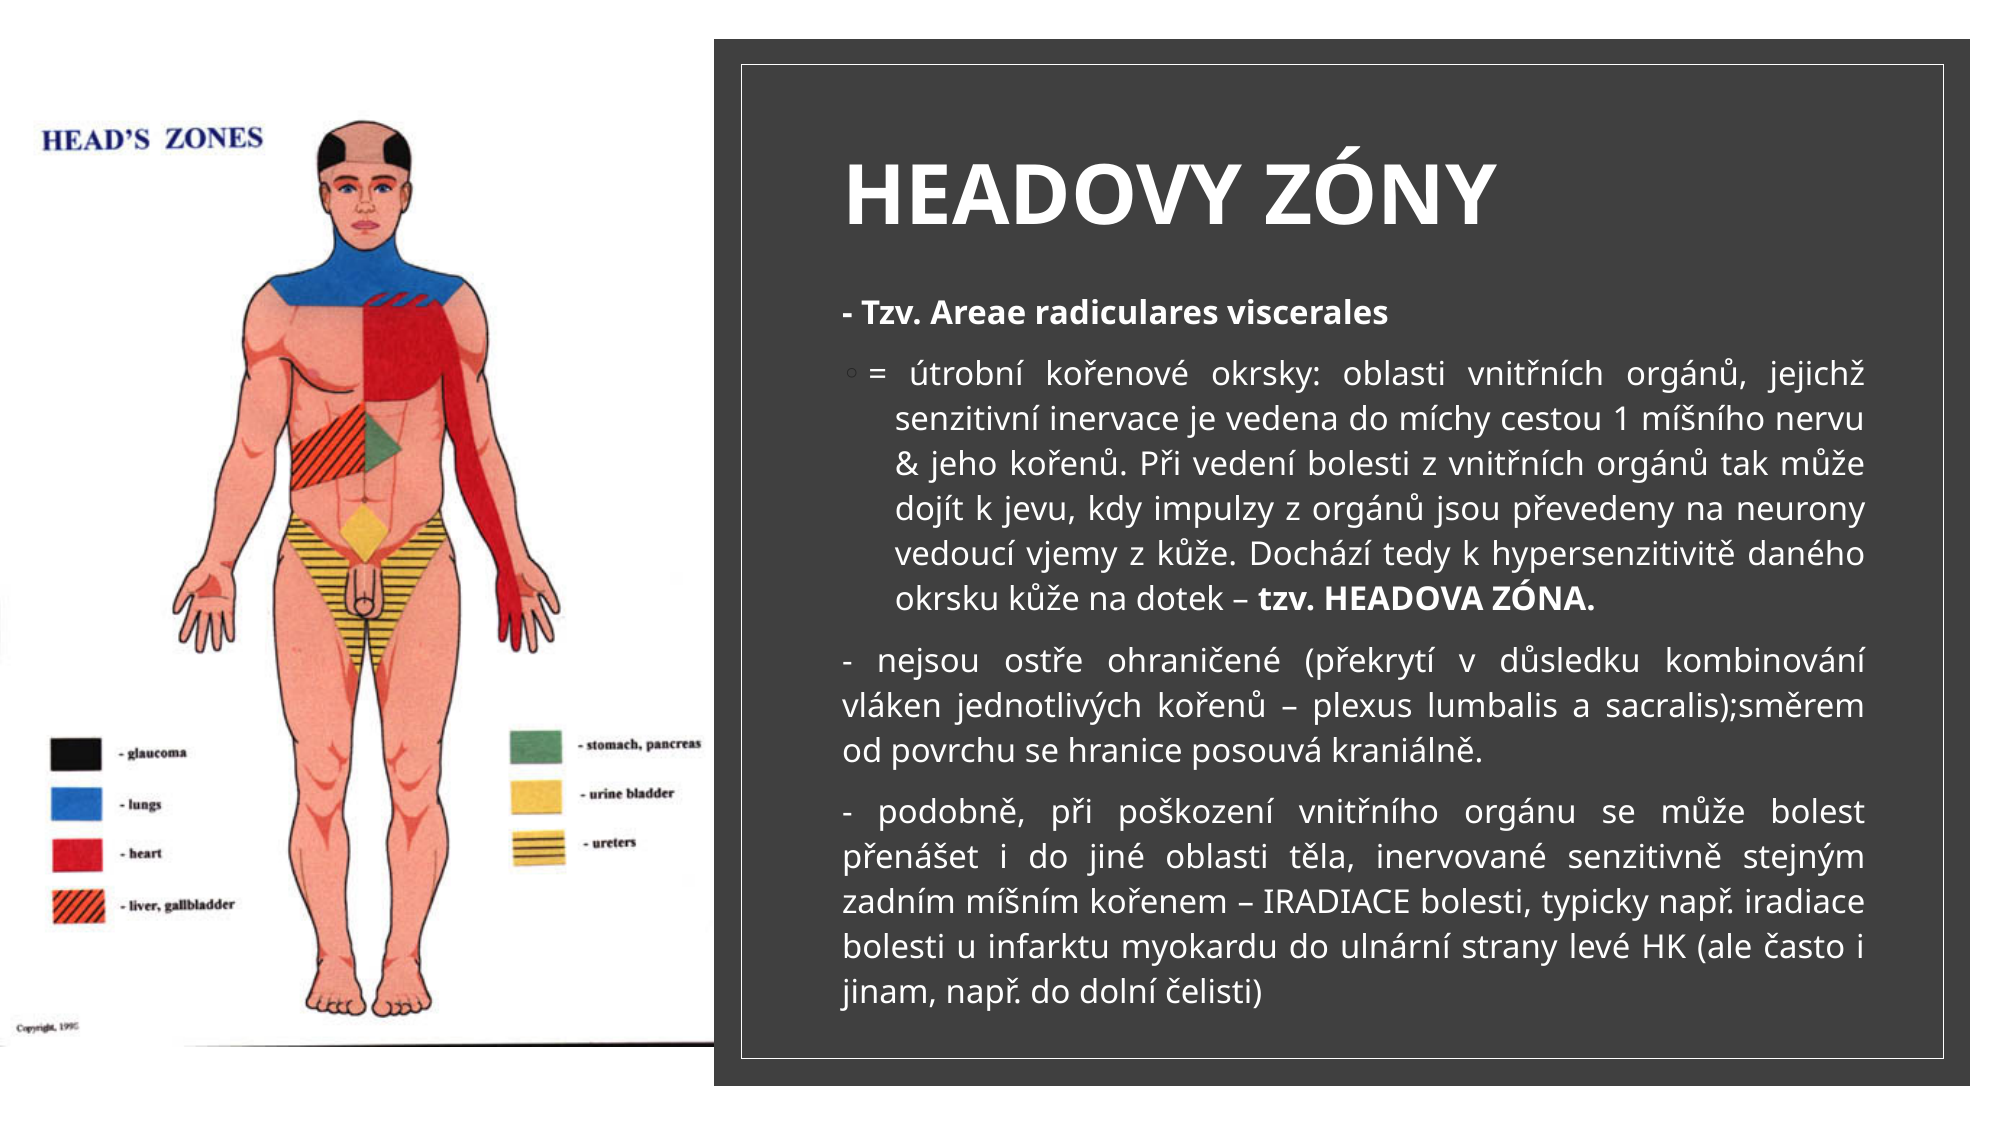

# HEADOVY ZÓNY
- Tzv. Areae radiculares viscerales
= útrobní kořenové okrsky: oblasti vnitřních orgánů, jejichž senzitivní inervace je vedena do míchy cestou 1 míšního nervu & jeho kořenů. Při vedení bolesti z vnitřních orgánů tak může dojít k jevu, kdy impulzy z orgánů jsou převedeny na neurony vedoucí vjemy z kůže. Dochází tedy k hypersenzitivitě daného okrsku kůže na dotek – tzv. HEADOVA ZÓNA.
- nejsou ostře ohraničené (překrytí v důsledku kombinování vláken jednotlivých kořenů – plexus lumbalis a sacralis);směrem od povrchu se hranice posouvá kraniálně.
- podobně, při poškození vnitřního orgánu se může bolest přenášet i do jiné oblasti těla, inervované senzitivně stejným zadním míšním kořenem – IRADIACE bolesti, typicky např. iradiace bolesti u infarktu myokardu do ulnární strany levé HK (ale často i jinam, např. do dolní čelisti)